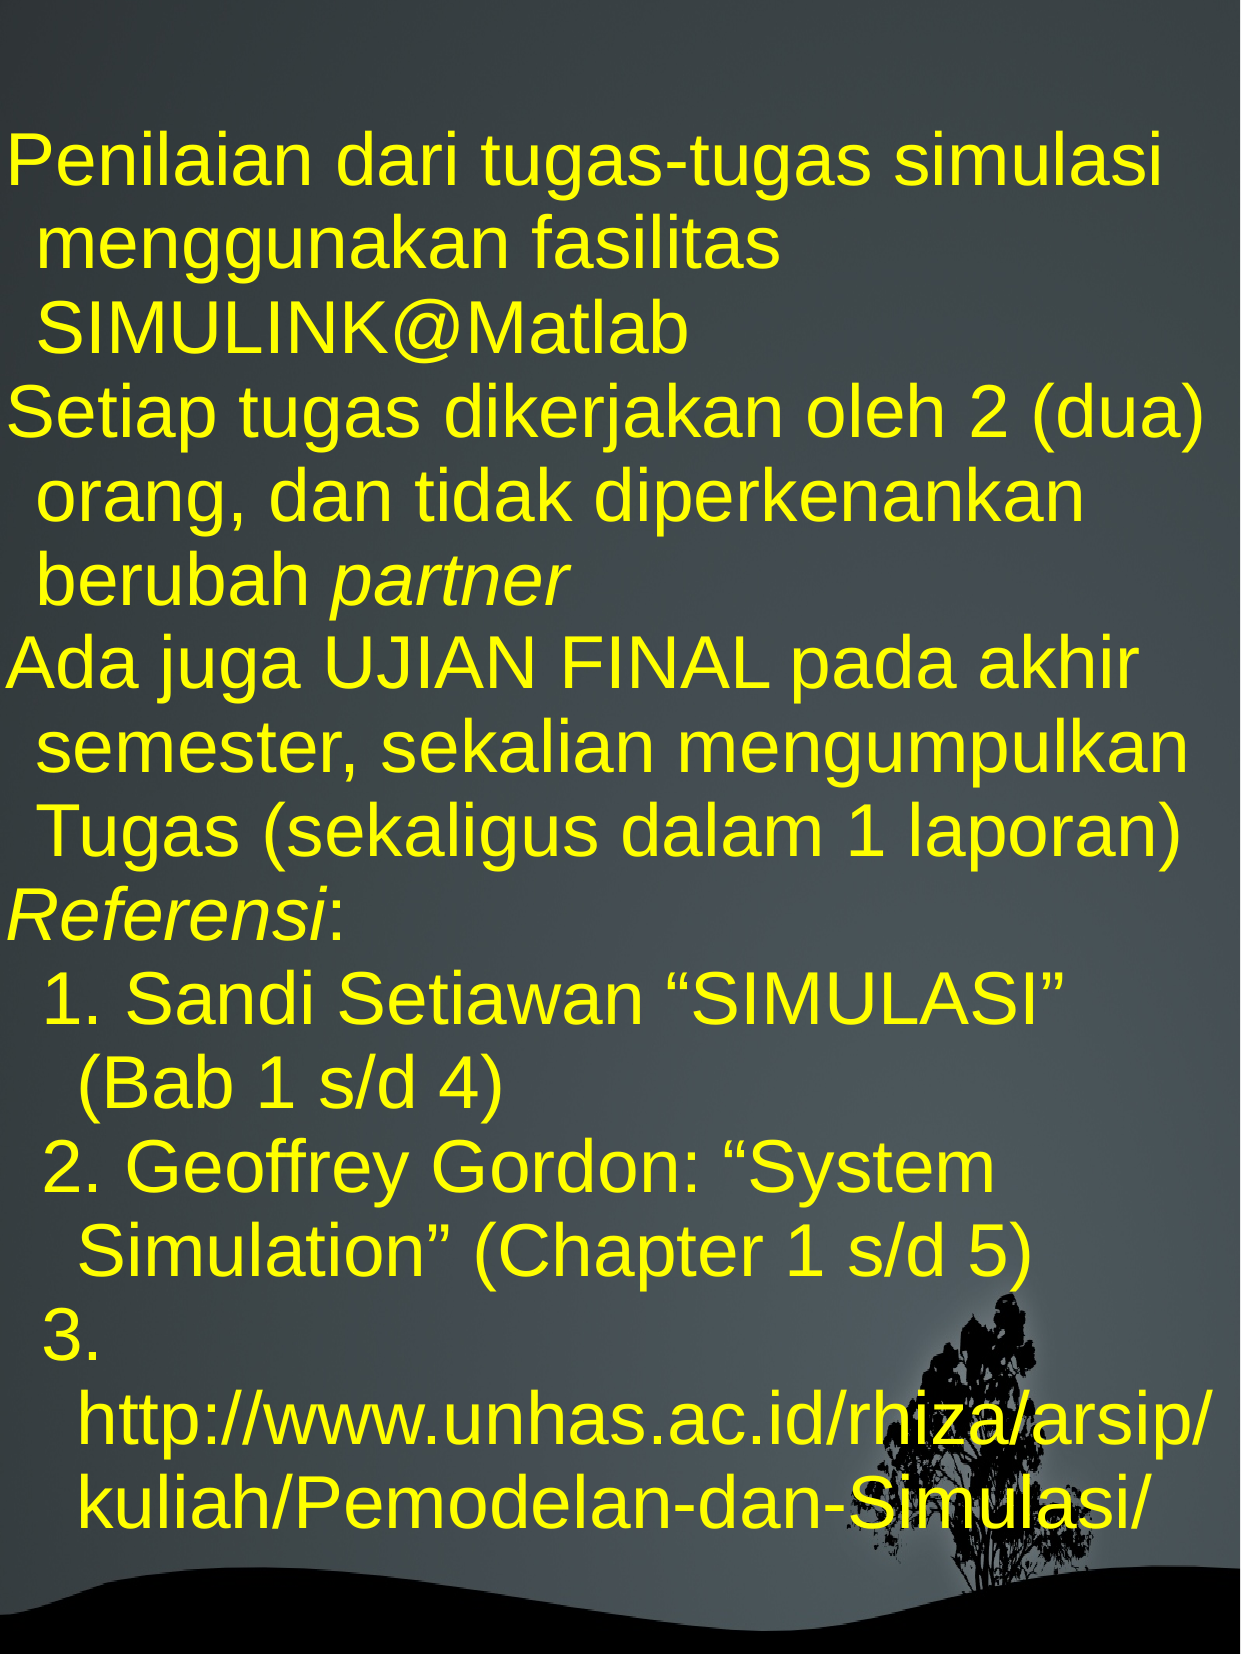

Penilaian dari tugas-tugas simulasi menggunakan fasilitas SIMULINK@Matlab
Setiap tugas dikerjakan oleh 2 (dua) orang, dan tidak diperkenankan berubah partner
Ada juga UJIAN FINAL pada akhir semester, sekalian mengumpulkan Tugas (sekaligus dalam 1 laporan)
Referensi:
1. Sandi Setiawan “SIMULASI” (Bab 1 s/d 4)
2. Geoffrey Gordon: “System Simulation” (Chapter 1 s/d 5)
3. http://www.unhas.ac.id/rhiza/arsip/kuliah/Pemodelan-dan-Simulasi/